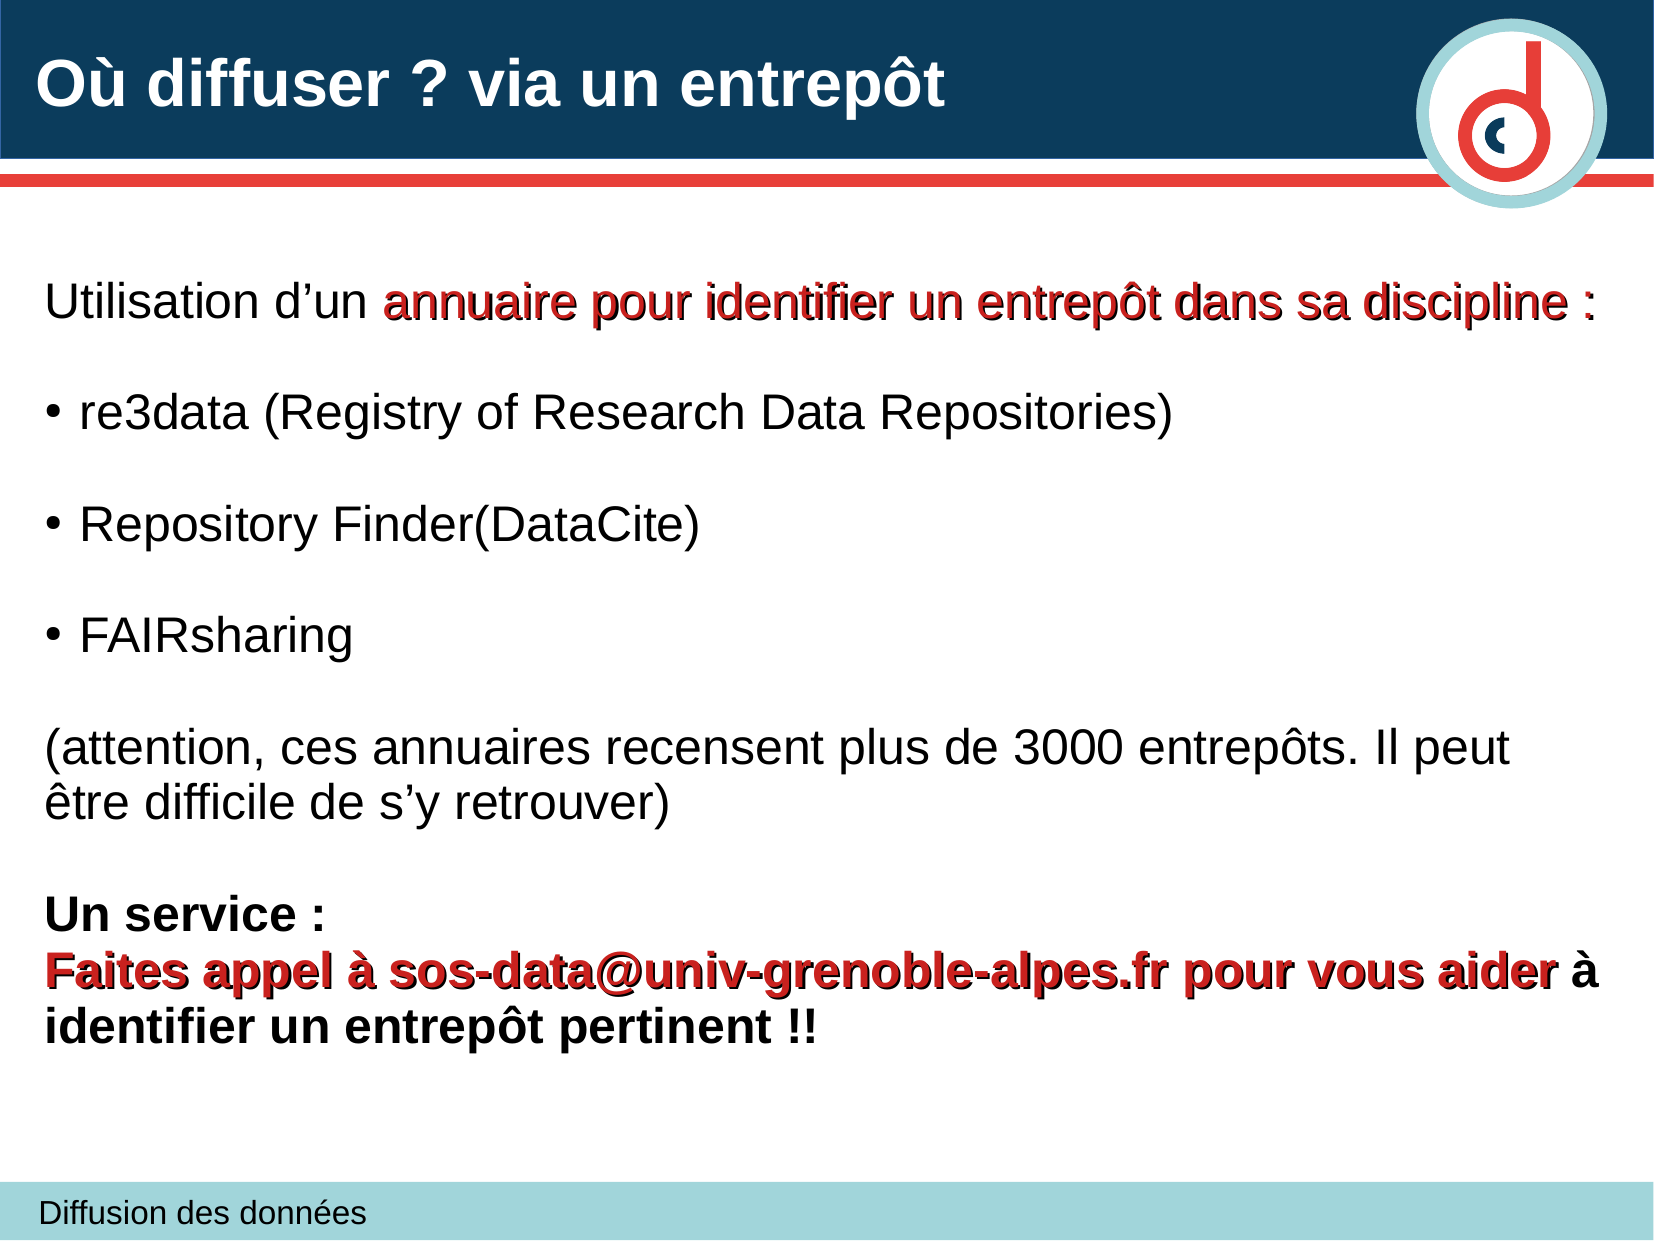

# Où diffuser ? via un entrepôt
Utilisation d’un annuaire pour identifier un entrepôt dans sa discipline :
re3data (Registry of Research Data Repositories)
Repository Finder(DataCite)
FAIRsharing
(attention, ces annuaires recensent plus de 3000 entrepôts. Il peut être difficile de s’y retrouver)
Un service :
Faites appel à sos-data@univ-grenoble-alpes.fr pour vous aider à identifier un entrepôt pertinent !!
Diffusion des données